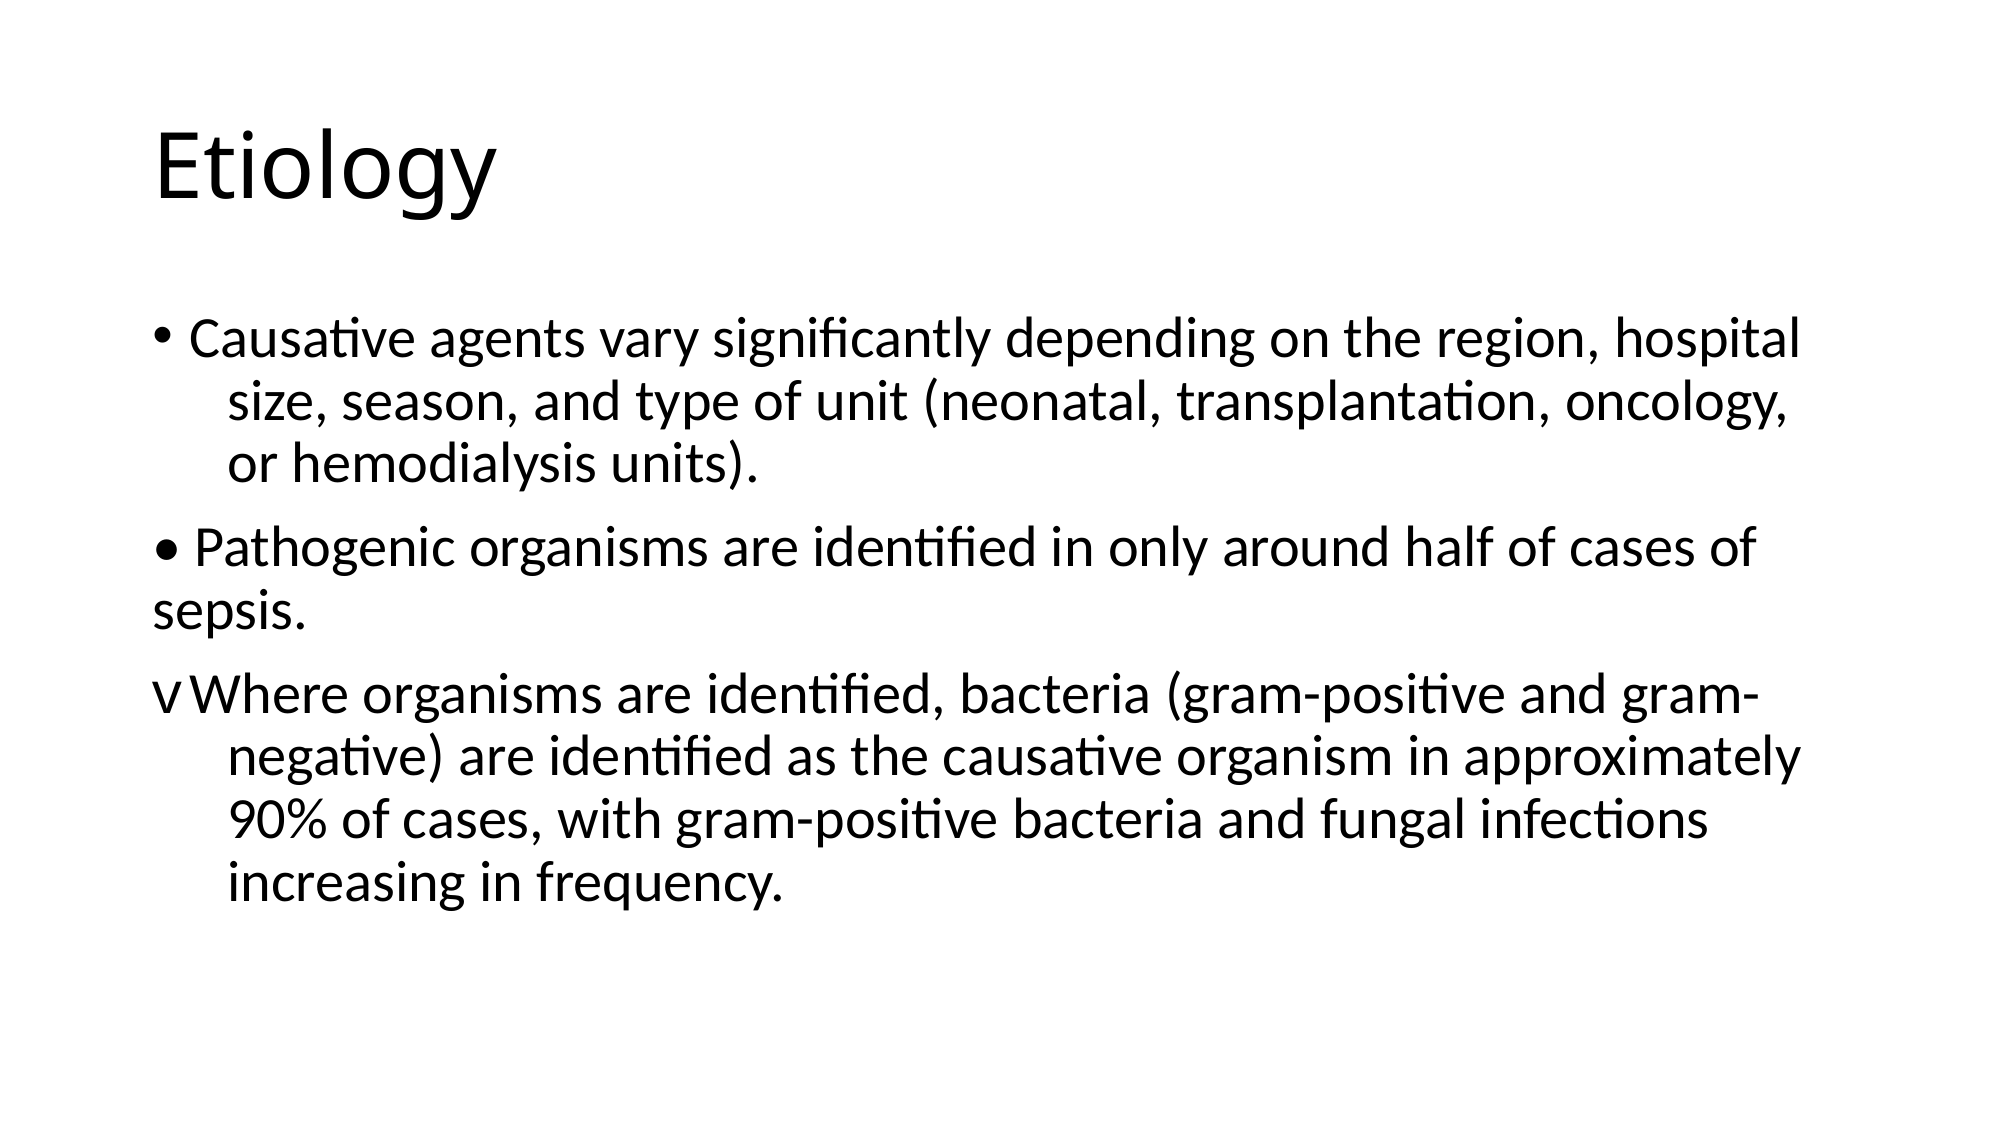

# Etiology
Causative agents vary significantly depending on the region, hospital size, season, and type of unit (neonatal, transplantation, oncology, or hemodialysis units).
• Pathogenic organisms are identified in only around half of cases of sepsis.
Where organisms are identified, bacteria (gram-positive and gram-negative) are identified as the causative organism in approximately 90% of cases, with gram-positive bacteria and fungal infections increasing in frequency.